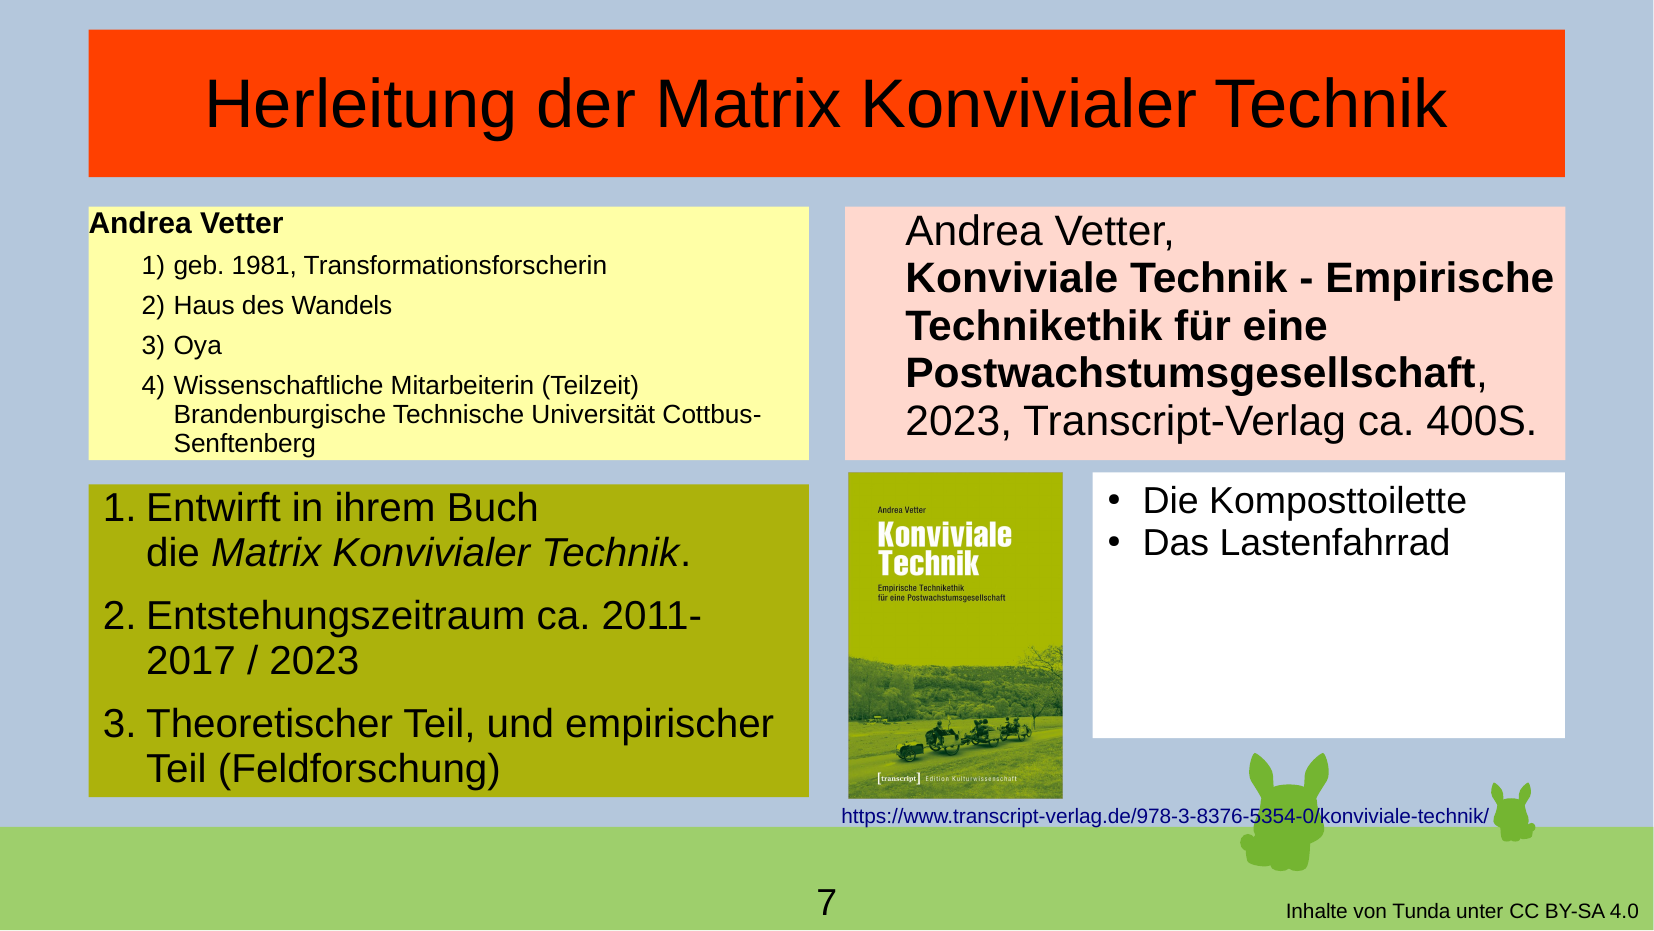

# Herleitung der Matrix Konvivialer Technik
Andrea Vetter
geb. 1981, Transformationsforscherin
Haus des Wandels
Oya
Wissenschaftliche Mitarbeiterin (Teilzeit) Brandenburgische Technische Universität Cottbus-Senftenberg
Andrea Vetter,
Konviviale Technik - Empirische Technikethik für eine Postwachstumsgesellschaft, 2023, Transcript-Verlag ca. 400S.
Die Komposttoilette
Das Lastenfahrrad
Entwirft in ihrem Buch
die Matrix Konvivialer Technik.
Entstehungszeitraum ca. 2011-2017 / 2023
Theoretischer Teil, und empirischer Teil (Feldforschung)
https://www.transcript-verlag.de/978-3-8376-5354-0/konviviale-technik/
Inhalte von Tunda unter CC BY-SA 4.0